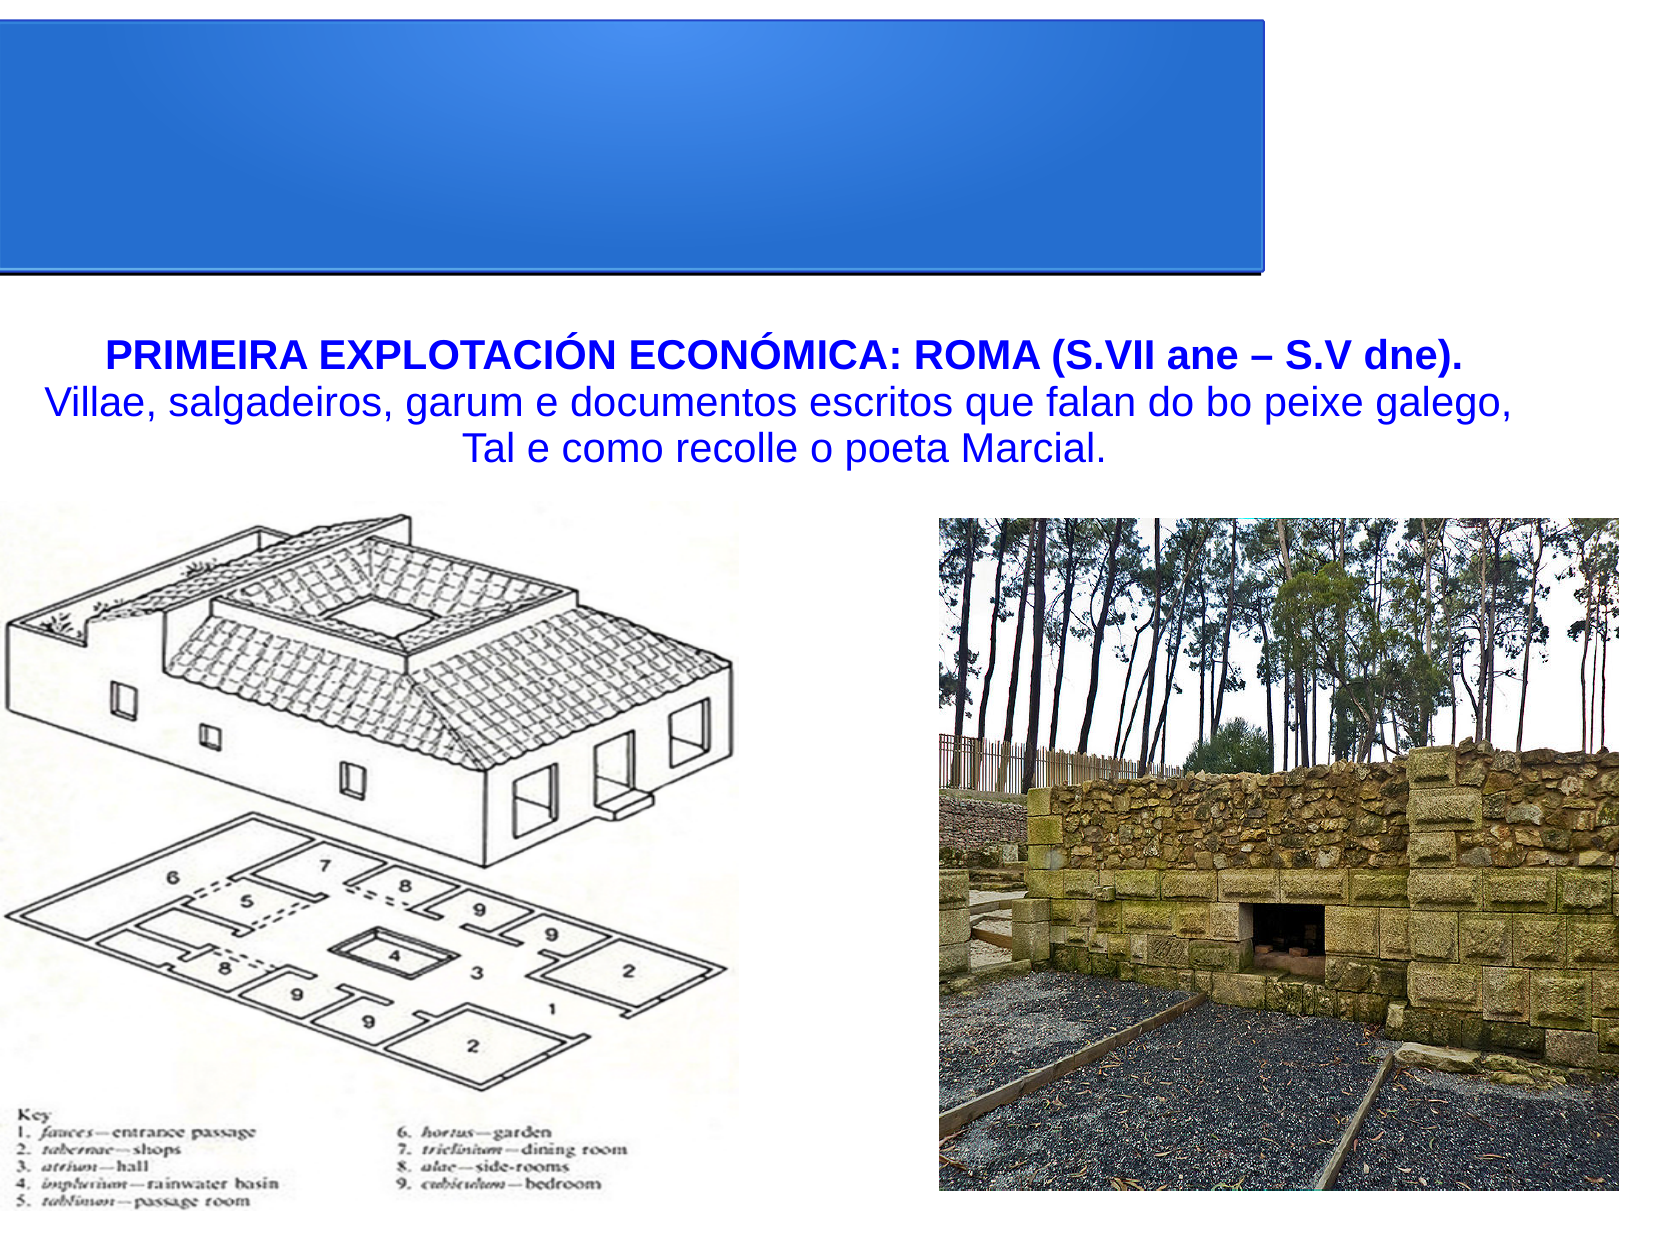

PRIMEIRA EXPLOTACIÓN ECONÓMICA: ROMA (S.VII ane – S.V dne).
Villae, salgadeiros, garum e documentos escritos que falan do bo peixe galego,
Tal e como recolle o poeta Marcial.